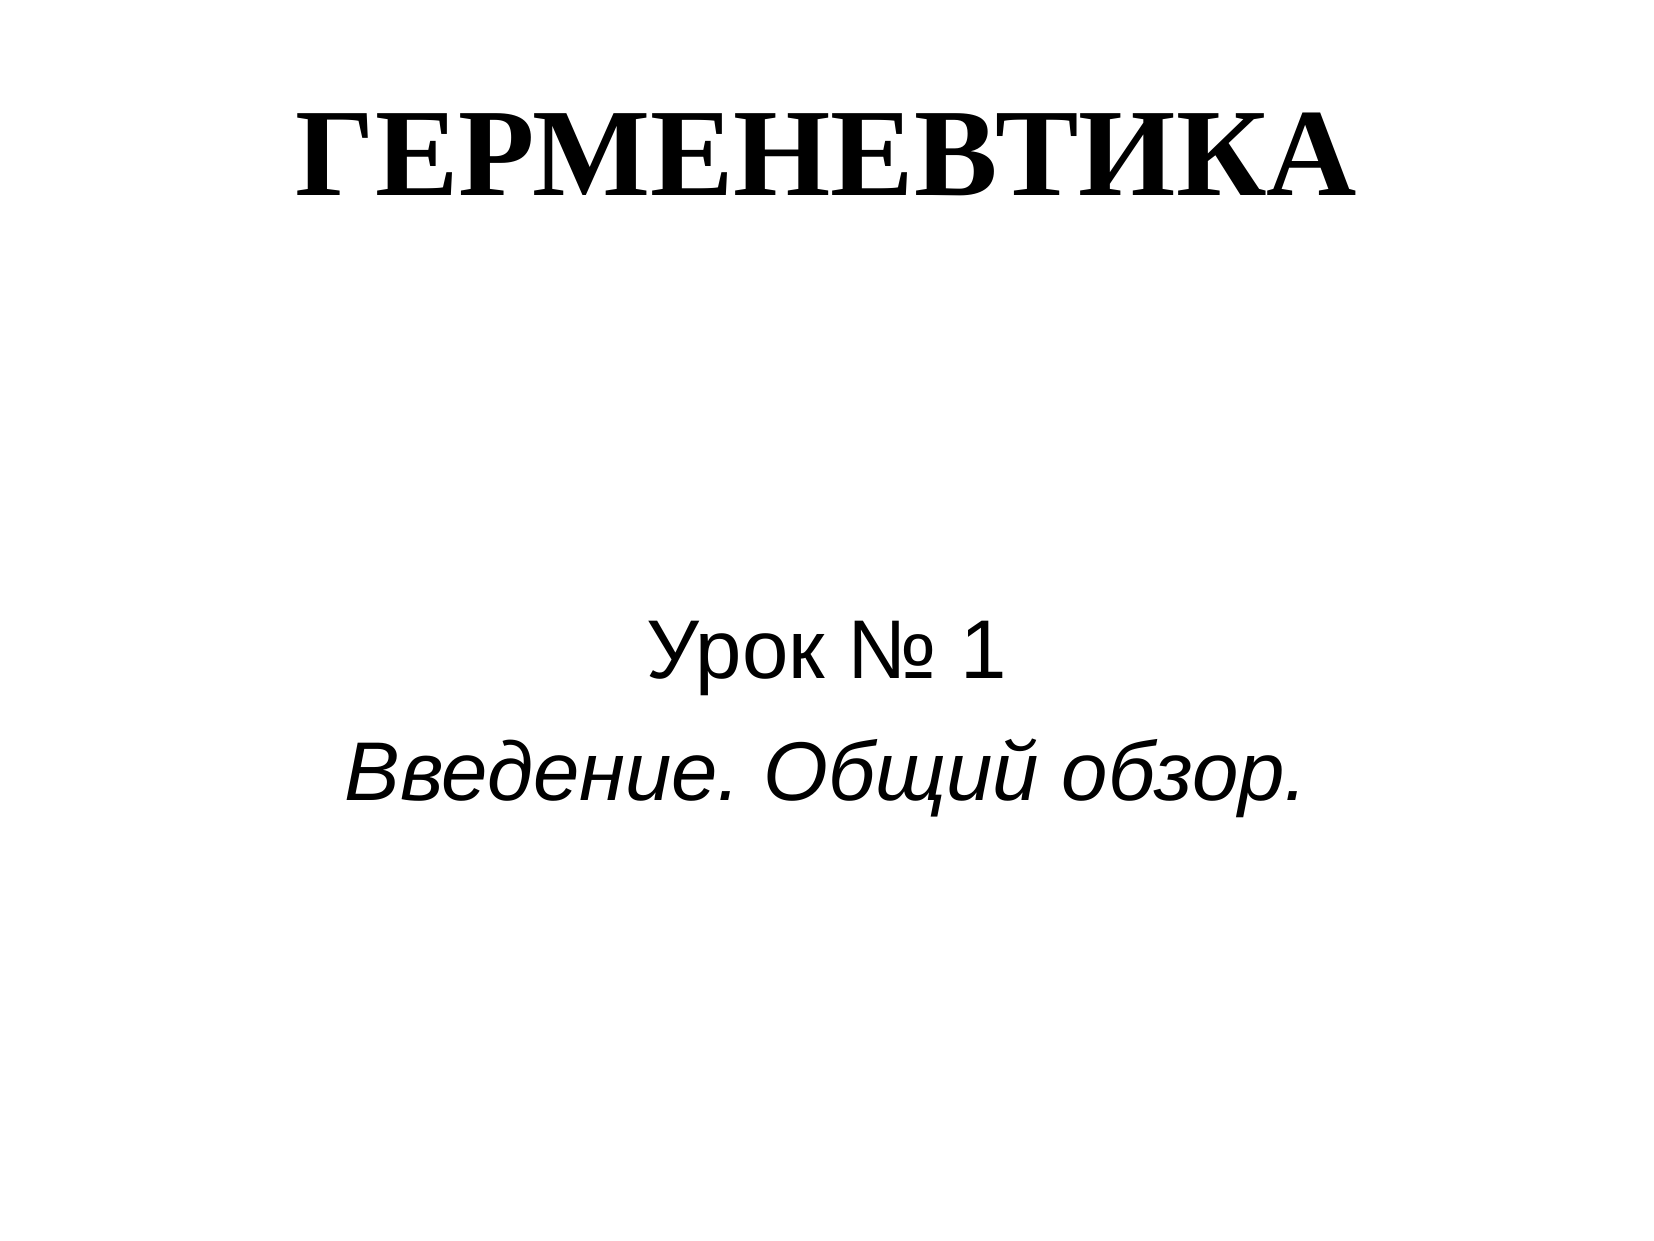

# ГЕРМЕНЕВТИКА
Урок № 1
Введение. Общий обзор.